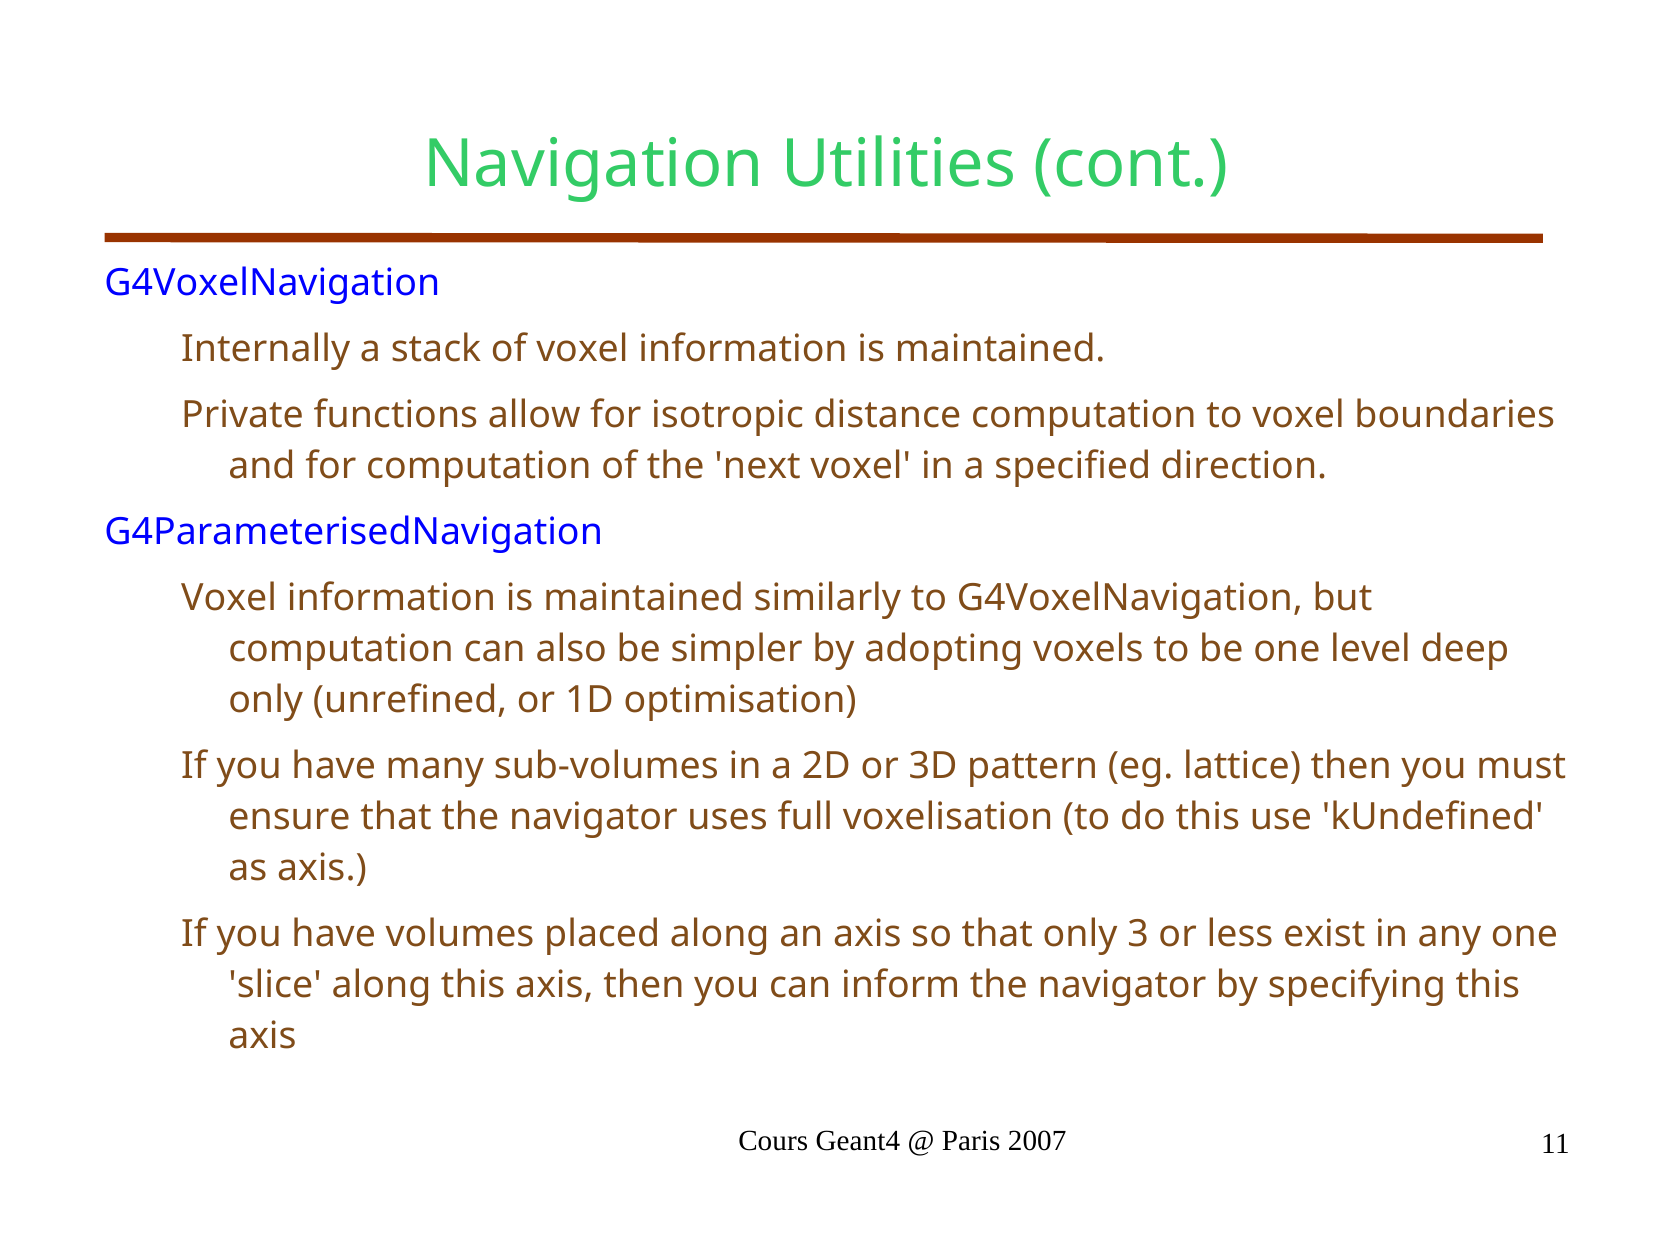

# Navigation Utilities (cont.)
G4VoxelNavigation
Internally a stack of voxel information is maintained.
Private functions allow for isotropic distance computation to voxel boundaries and for computation of the 'next voxel' in a specified direction.
G4ParameterisedNavigation
Voxel information is maintained similarly to G4VoxelNavigation, but computation can also be simpler by adopting voxels to be one level deep only (unrefined, or 1D optimisation)
If you have many sub-volumes in a 2D or 3D pattern (eg. lattice) then you must ensure that the navigator uses full voxelisation (to do this use 'kUndefined' as axis.)
If you have volumes placed along an axis so that only 3 or less exist in any one 'slice' along this axis, then you can inform the navigator by specifying this axis
Cours Geant4 @ Paris 2007
11